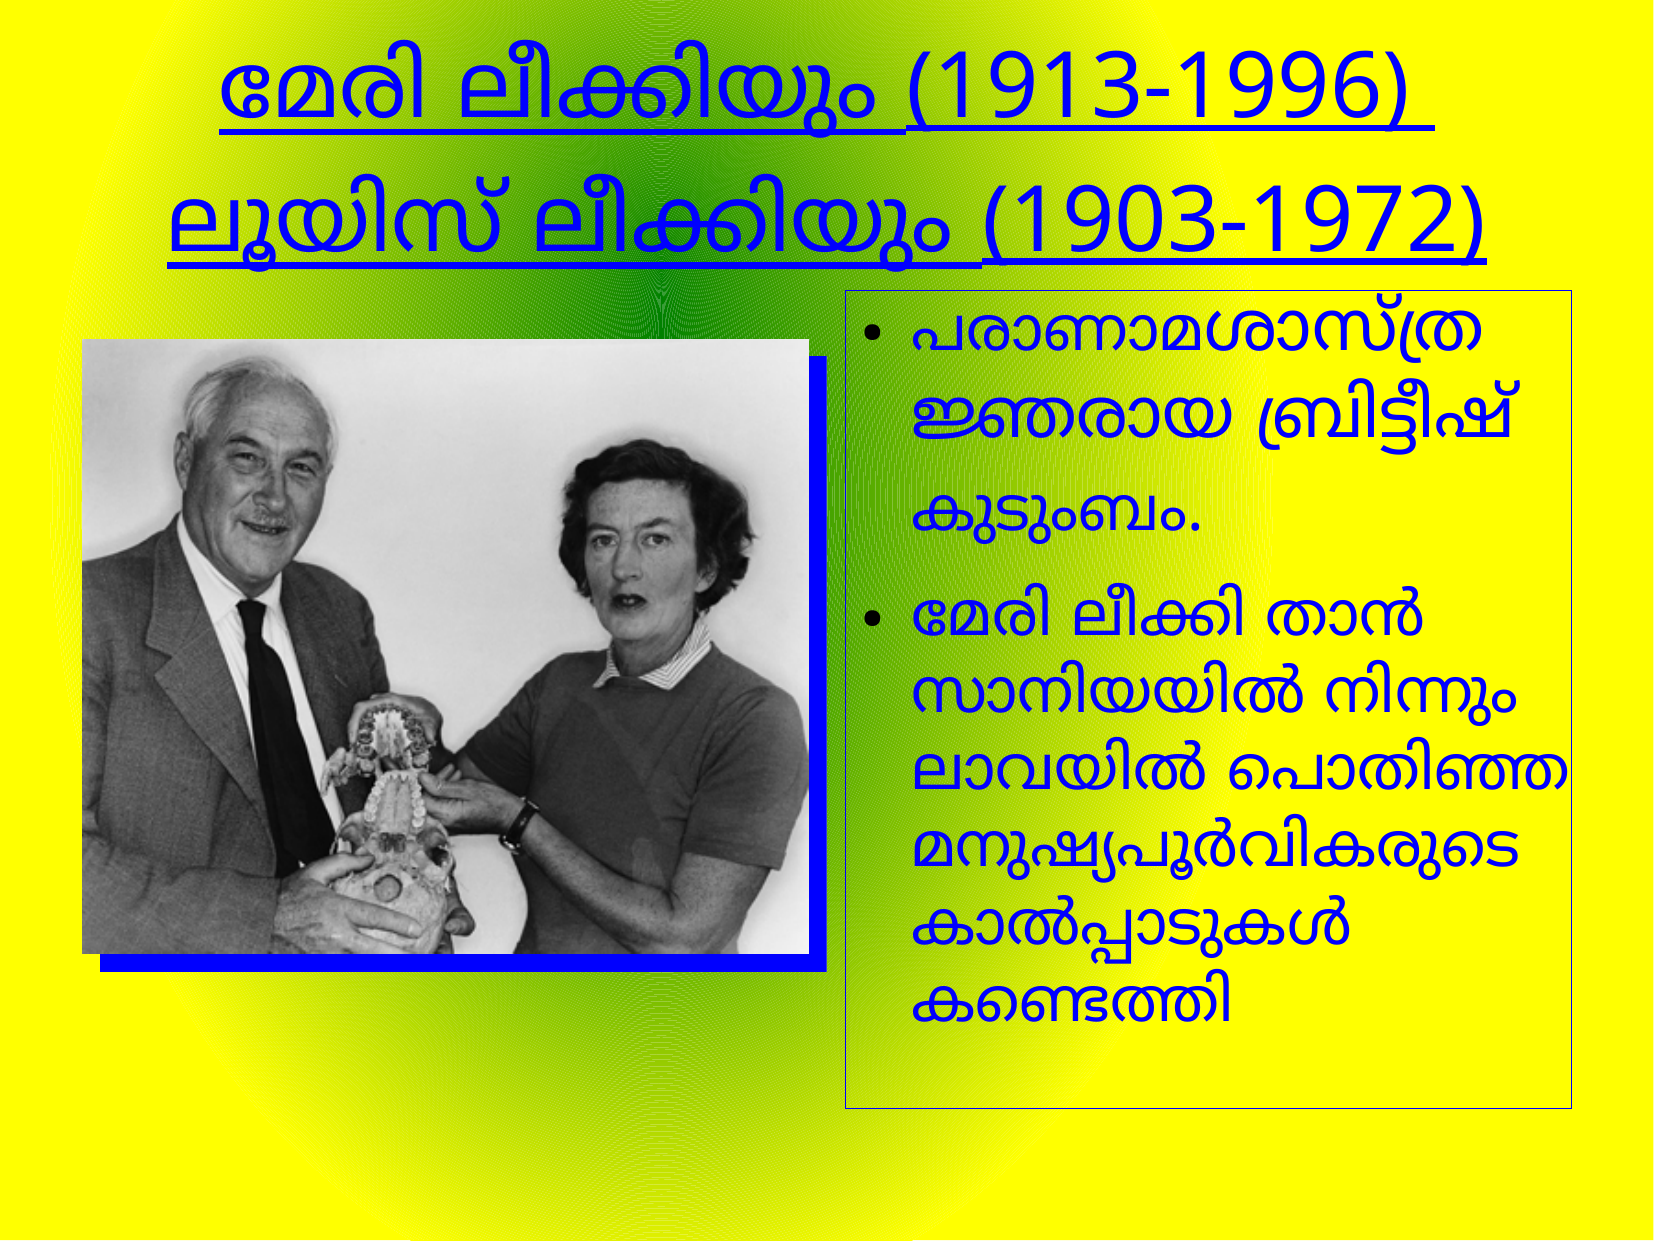

# മേരി ലീക്കിയും (1913-1996) ലൂയിസ് ലീക്കിയും (1903-1972)
പരാണാമശാസ്ത്രജ്ഞരായ ബ്രിട്ടീഷ് കുടുംബം.
മേരി ലീക്കി താന്‍സാനിയയില്‍ നിന്നും ലാവയില്‍ പൊതിഞ്ഞ മനുഷ്യപൂര്‍വികരുടെ കാല്‍പ്പാടുകള്‍ കണ്ടെത്തി